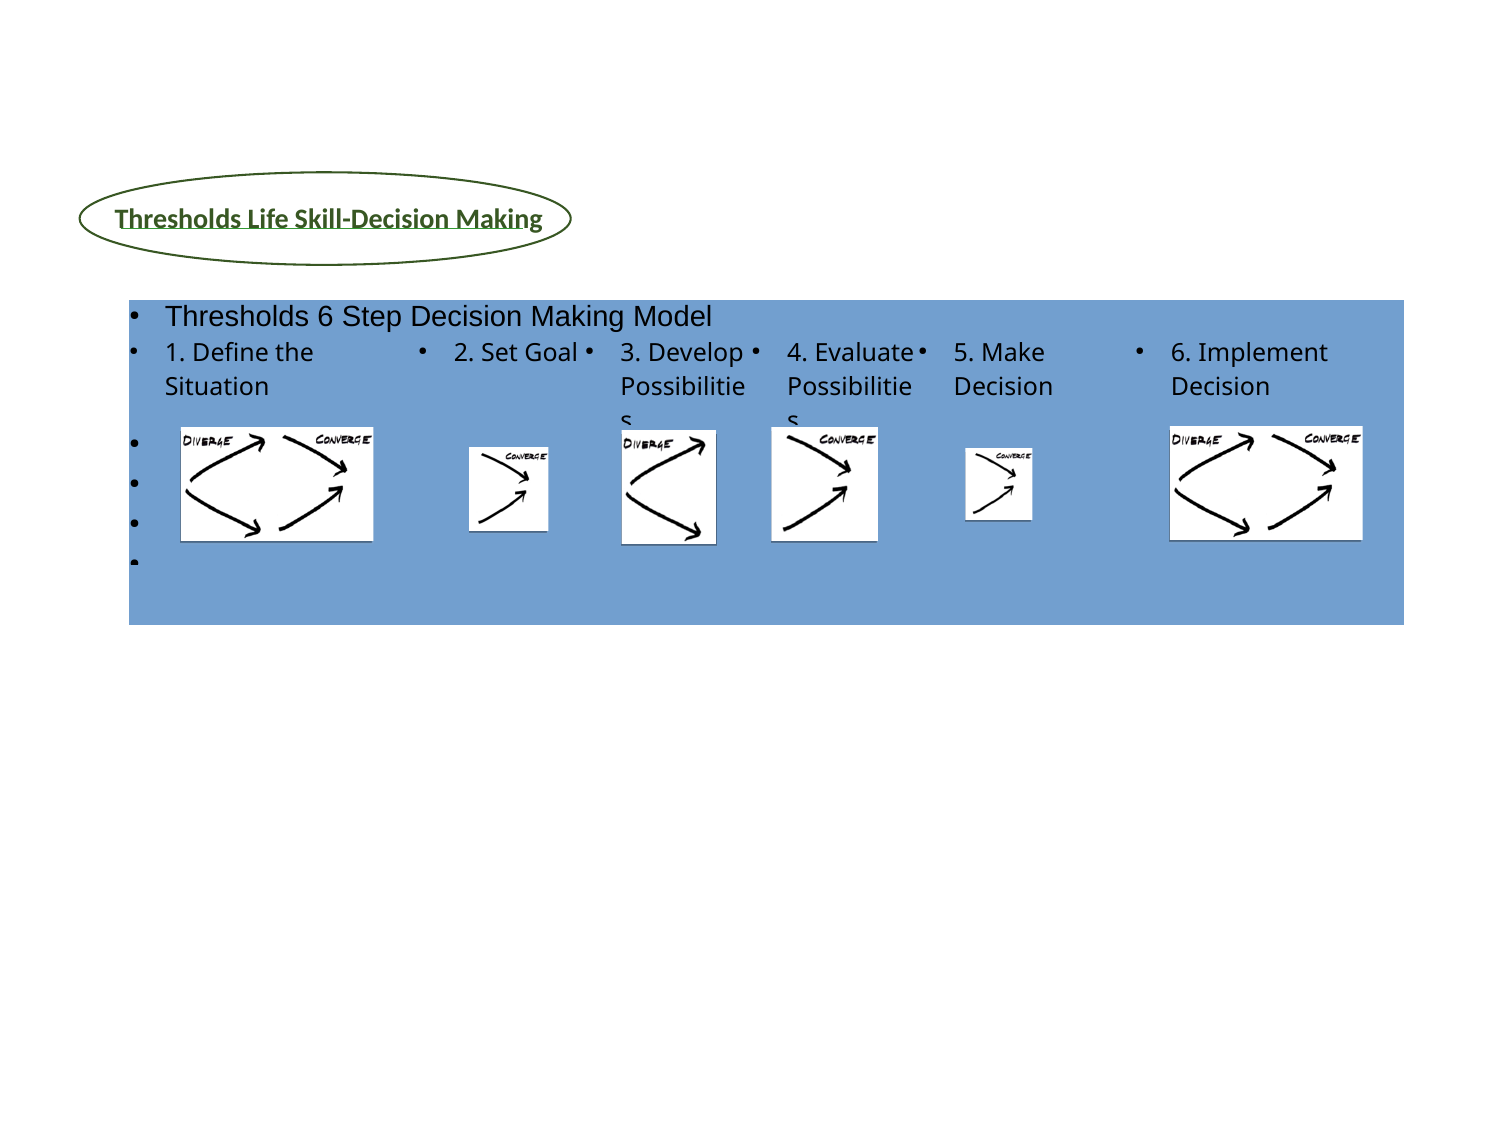

Thresholds Life Skill-Decision Making
| Thresholds 6 Step Decision Making Model | | | | | |
| --- | --- | --- | --- | --- | --- |
| 1. Define the Situation | 2. Set Goal | 3. Develop Possibilities | 4. Evaluate Possibilities | 5. Make Decision | 6. Implement Decision |
| | | | | | |
| | | | | | |